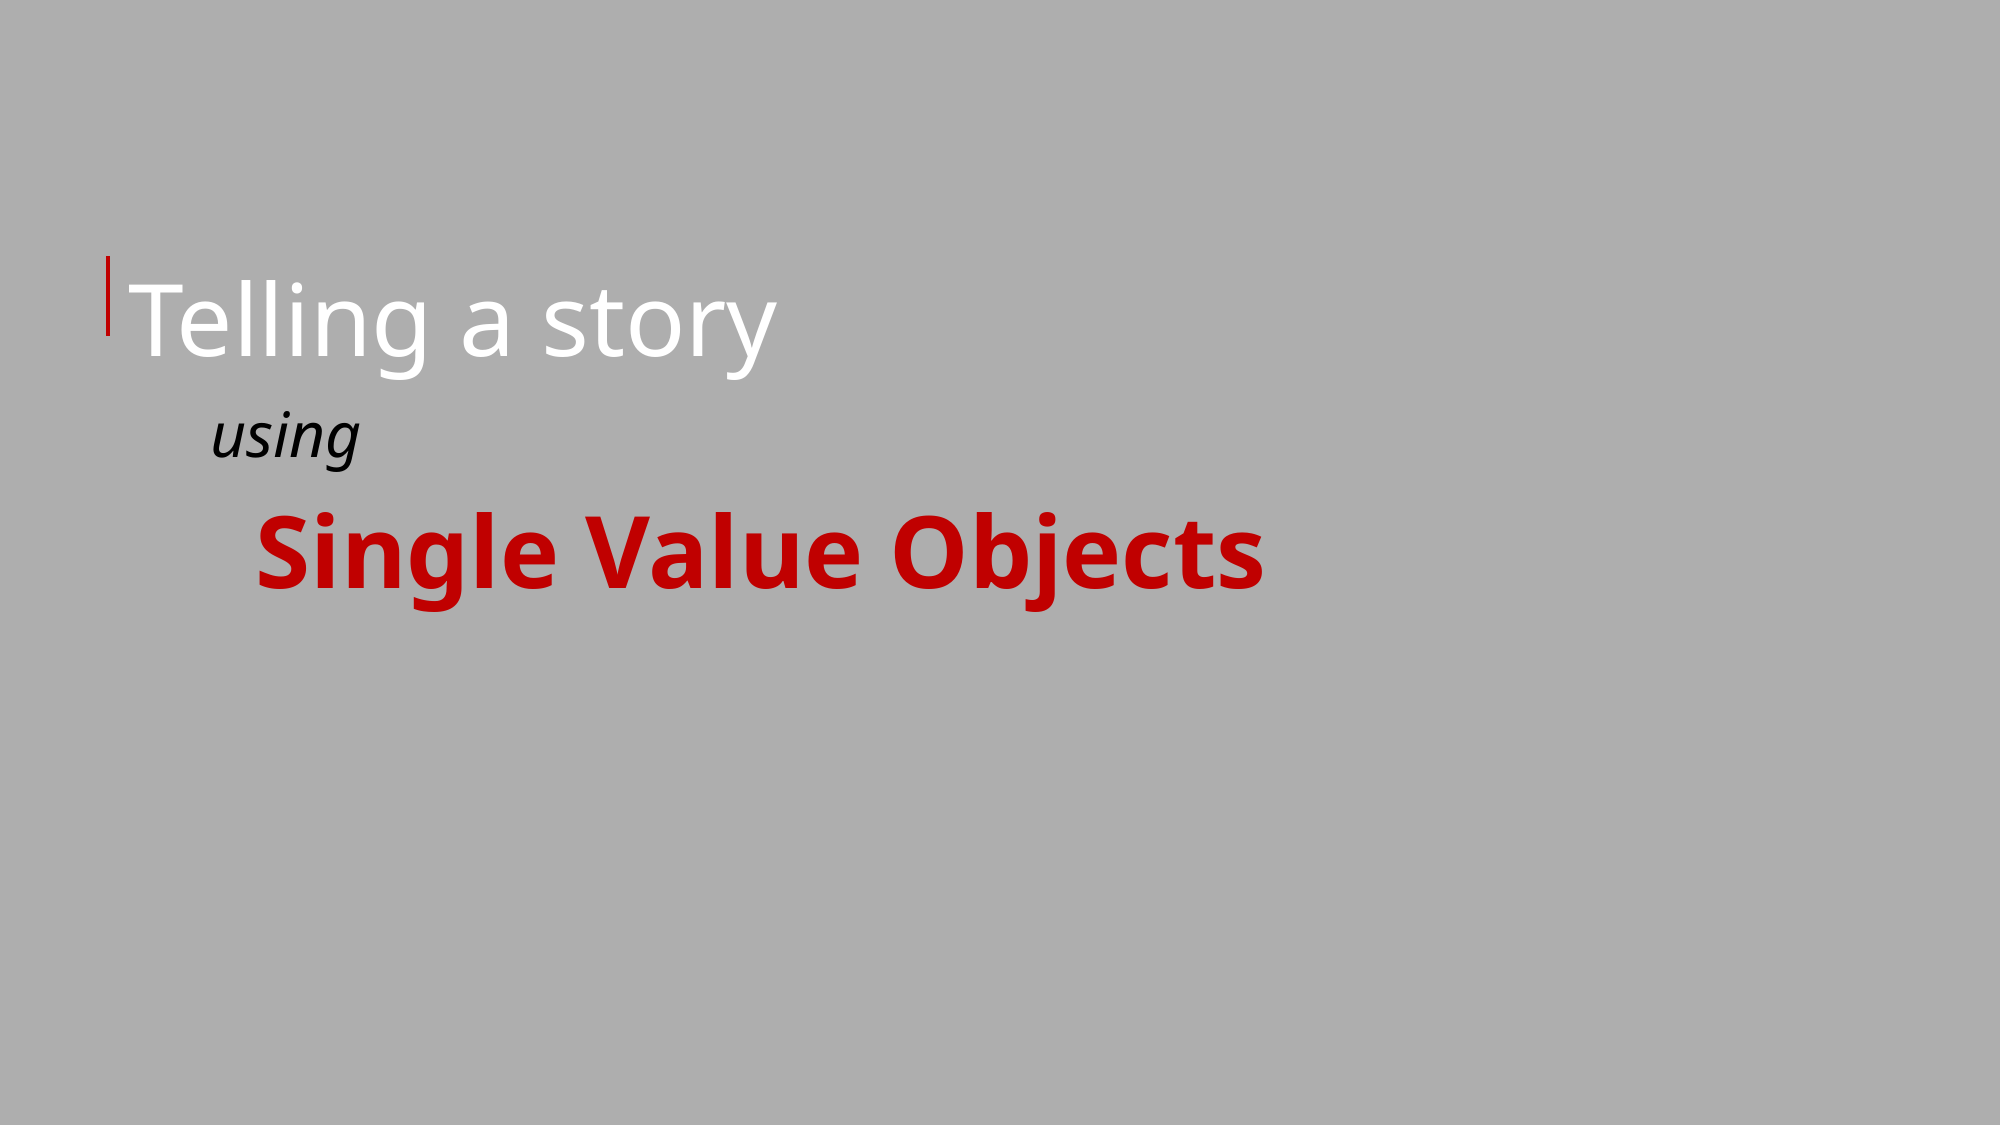

Telling a story
using
Single Value Objects